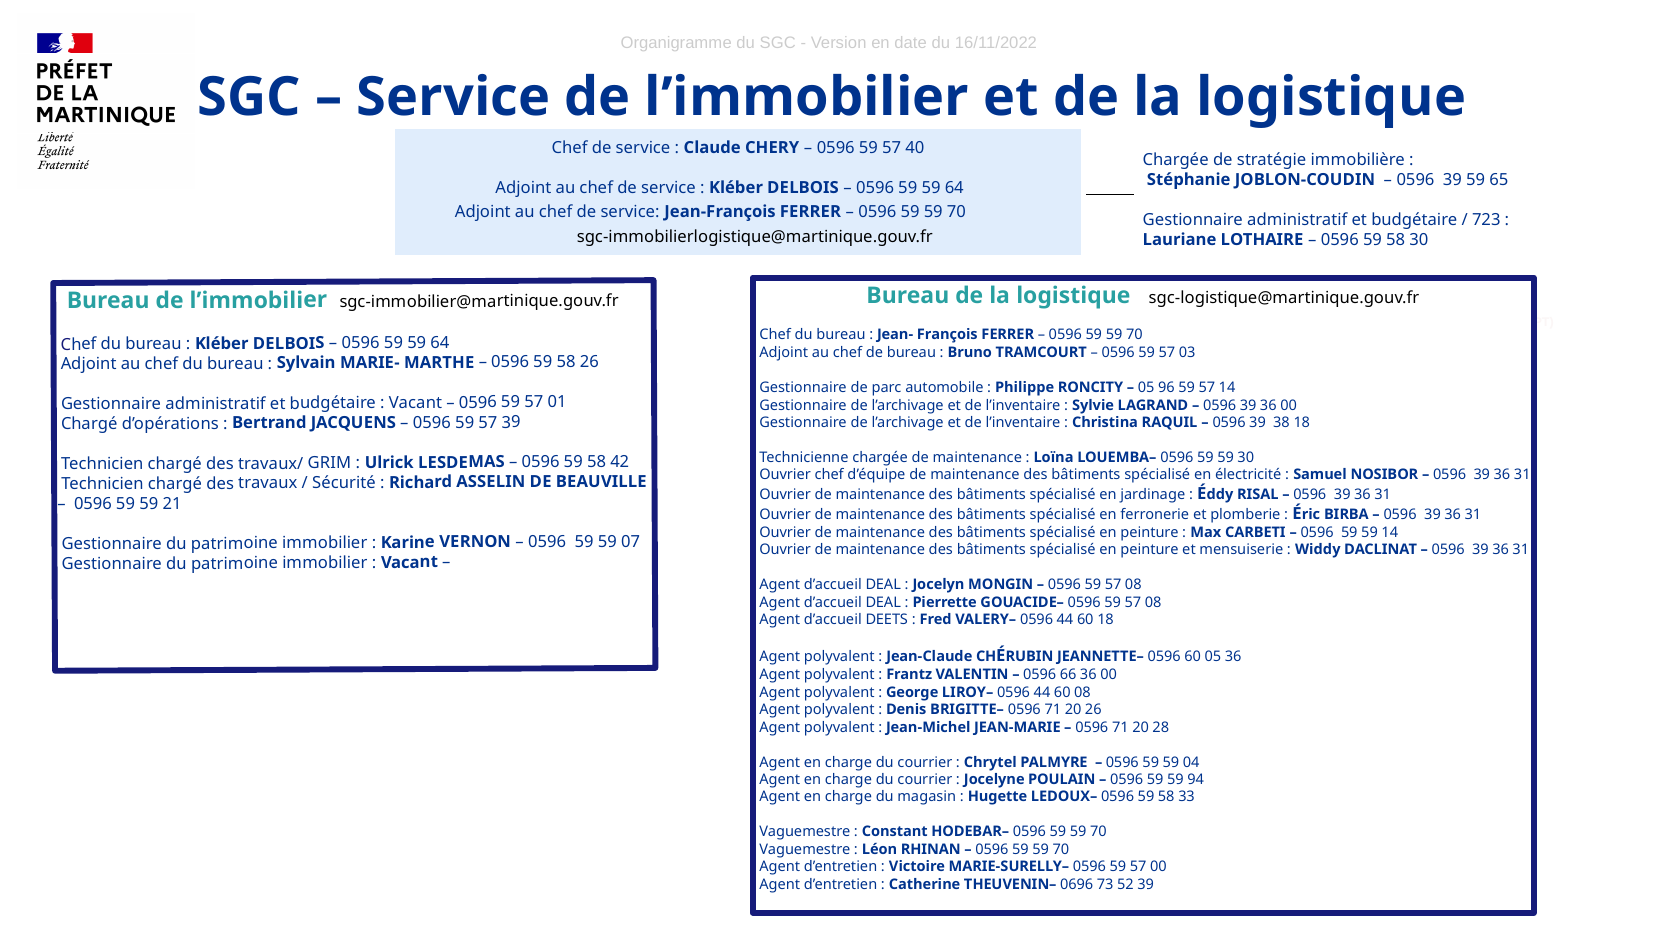

Organigramme du SGC - Version en date du 16/11/2022
SGC – Service de l’immobilier et de la logistique
Chef de service : Claude CHERY – 0596 59 57 40
Adjoint au chef de service : Kléber DELBOIS – 0596 59 59 64
 Adjoint au chef de service: Jean-François FERRER – 0596 59 59 70 sgc-immobilierlogistique@martinique.gouv.fr
Chargée de stratégie immobilière :
 Stéphanie JOBLON-COUDIN – 0596 39 59 65
Gestionnaire administratif et budgétaire / 723 :
Lauriane LOTHAIRE – 0596 59 58 30
Bureau de la logistique sgc-logistique@martinique.gouv.fr
 Chef du bureau : Jean- François FERRER – 0596 59 59 70
 Adjoint au chef de bureau : Bruno TRAMCOURT – 0596 59 57 03
 Gestionnaire de parc automobile : Philippe RONCITY – 05 96 59 57 14
 Gestionnaire de l’archivage et de l’inventaire : Sylvie LAGRAND – 0596 39 36 00
 Gestionnaire de l’archivage et de l’inventaire : Christina RAQUIL – 0596 39 38 18
 Technicienne chargée de maintenance : Loïna LOUEMBA– 0596 59 59 30
 Ouvrier chef d’équipe de maintenance des bâtiments spécialisé en électricité : Samuel NOSIBOR – 0596 39 36 31
 Ouvrier de maintenance des bâtiments spécialisé en jardinage : Éddy RISAL – 0596 39 36 31
 Ouvrier de maintenance des bâtiments spécialisé en ferronerie et plomberie : Éric BIRBA – 0596 39 36 31
 Ouvrier de maintenance des bâtiments spécialisé en peinture : Max CARBETI – 0596 59 59 14
 Ouvrier de maintenance des bâtiments spécialisé en peinture et mensuiserie : Widdy DACLINAT – 0596 39 36 31
 Agent d’accueil DEAL : Jocelyn MONGIN – 0596 59 57 08
 Agent d’accueil DEAL : Pierrette GOUACIDE– 0596 59 57 08
 Agent d’accueil DEETS : Fred VALERY– 0596 44 60 18
 Agent polyvalent : Jean-Claude CHÉRUBIN JEANNETTE– 0596 60 05 36
 Agent polyvalent : Frantz VALENTIN – 0596 66 36 00
 Agent polyvalent : George LIROY– 0596 44 60 08
 Agent polyvalent : Denis BRIGITTE– 0596 71 20 26
 Agent polyvalent : Jean-Michel JEAN-MARIE – 0596 71 20 28
 Agent en charge du courrier : Chrytel PALMYRE – 0596 59 59 04
 Agent en charge du courrier : Jocelyne POULAIN – 0596 59 59 94
 Agent en charge du magasin : Hugette LEDOUX– 0596 59 58 33
 Vaguemestre : Constant HODEBAR– 0596 59 59 70
 Vaguemestre : Léon RHINAN – 0596 59 59 70
 Agent d’entretien : Victoire MARIE-SURELLY– 0596 59 57 00
 Agent d’entretien : Catherine THEUVENIN– 0696 73 52 39
Bureau de l’immobilier sgc-immobilier@martinique.gouv.fr
 Chef du bureau : Kléber DELBOIS – 0596 59 59 64
 Adjoint au chef du bureau : Sylvain MARIE- MARTHE – 0596 59 58 26
 Gestionnaire administratif et budgétaire : Vacant – 0596 59 57 01
 Chargé d’opérations : Bertrand JACQUENS – 0596 59 57 39
 Technicien chargé des travaux/ GRIM : Ulrick LESDEMAS – 0596 59 58 42
 Technicien chargé des travaux / Sécurité : Richard ASSELIN DE BEAUVILLE
– 0596 59 59 21
 Gestionnaire du patrimoine immobilier : Karine VERNON – 0596 59 59 07
 Gestionnaire du patrimoine immobilier : Vacant –
(4 ETPT)